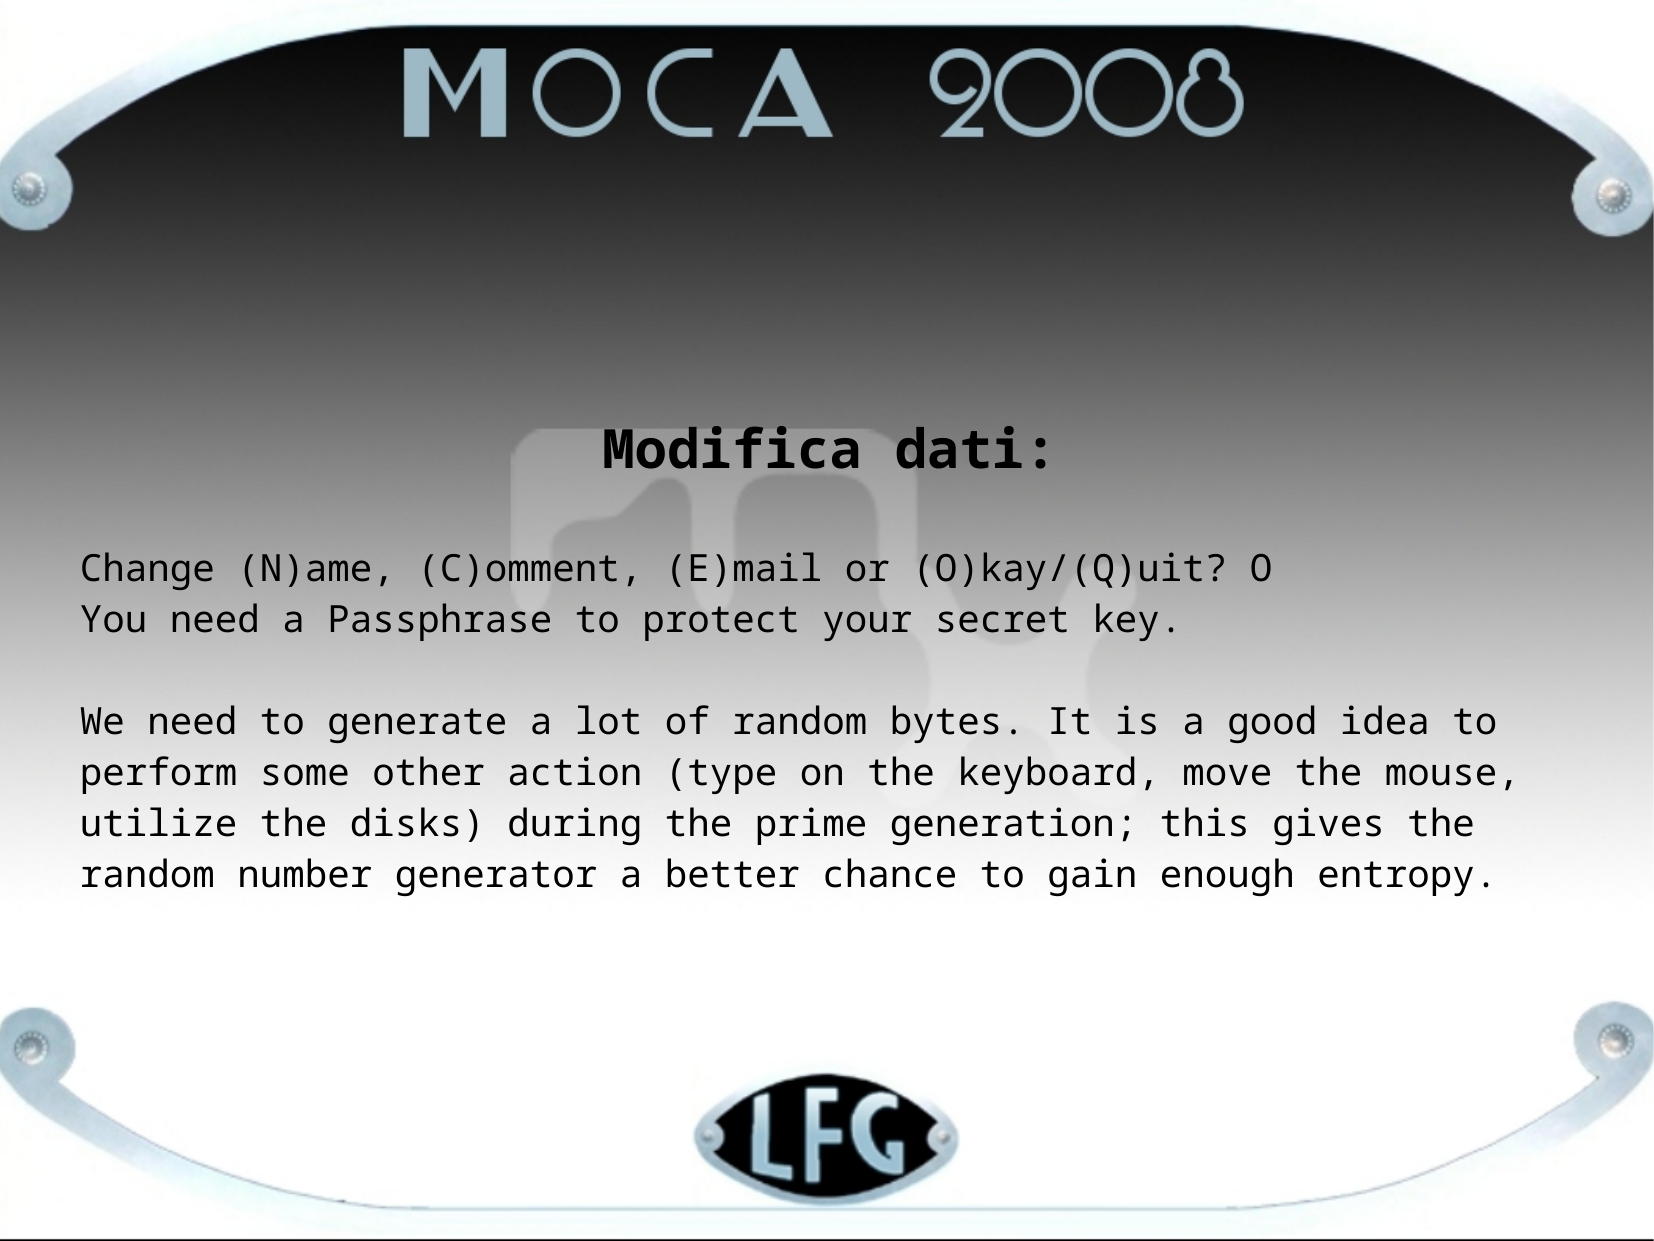

Modifica dati:
Change (N)ame, (C)omment, (E)mail or (O)kay/(Q)uit? O
You need a Passphrase to protect your secret key.
We need to generate a lot of random bytes. It is a good idea to perform some other action (type on the keyboard, move the mouse, utilize the disks) during the prime generation; this gives the random number generator a better chance to gain enough entropy.